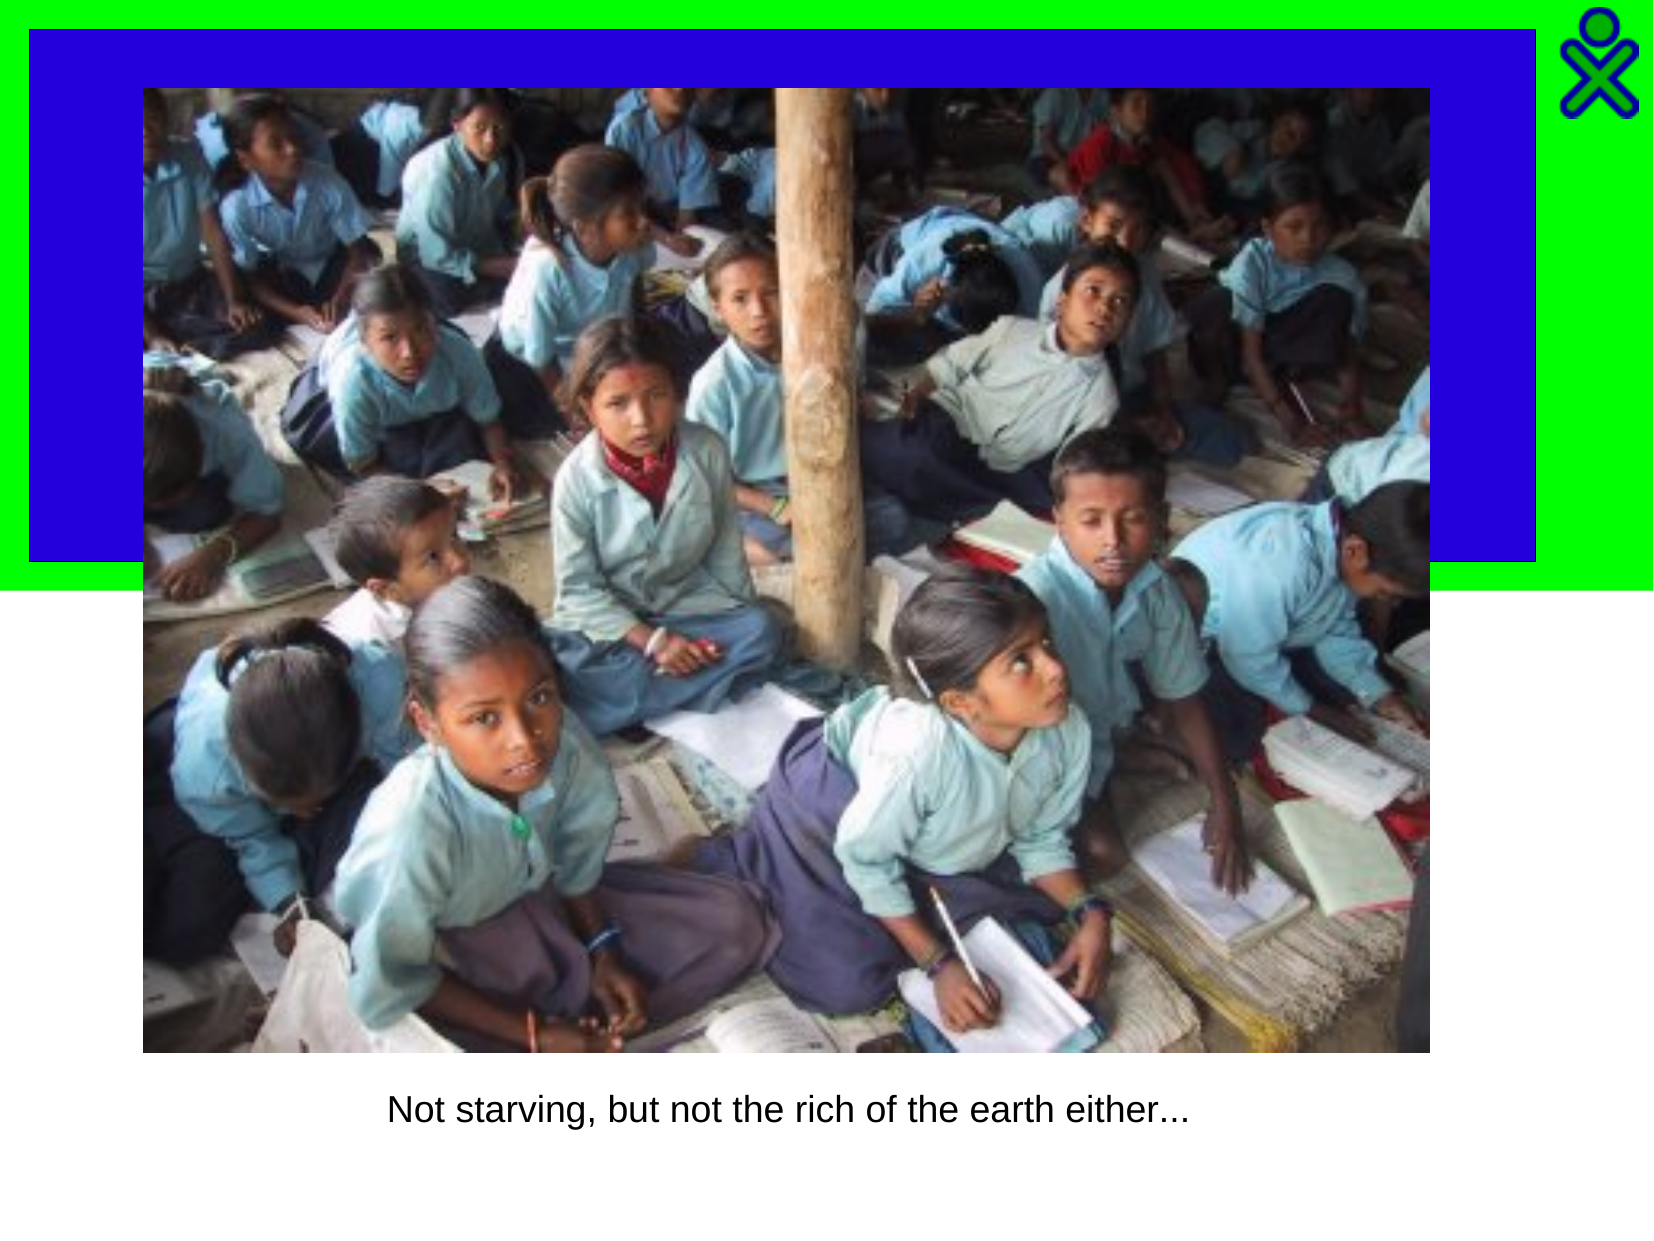

Not starving, but not the rich of the earth either...